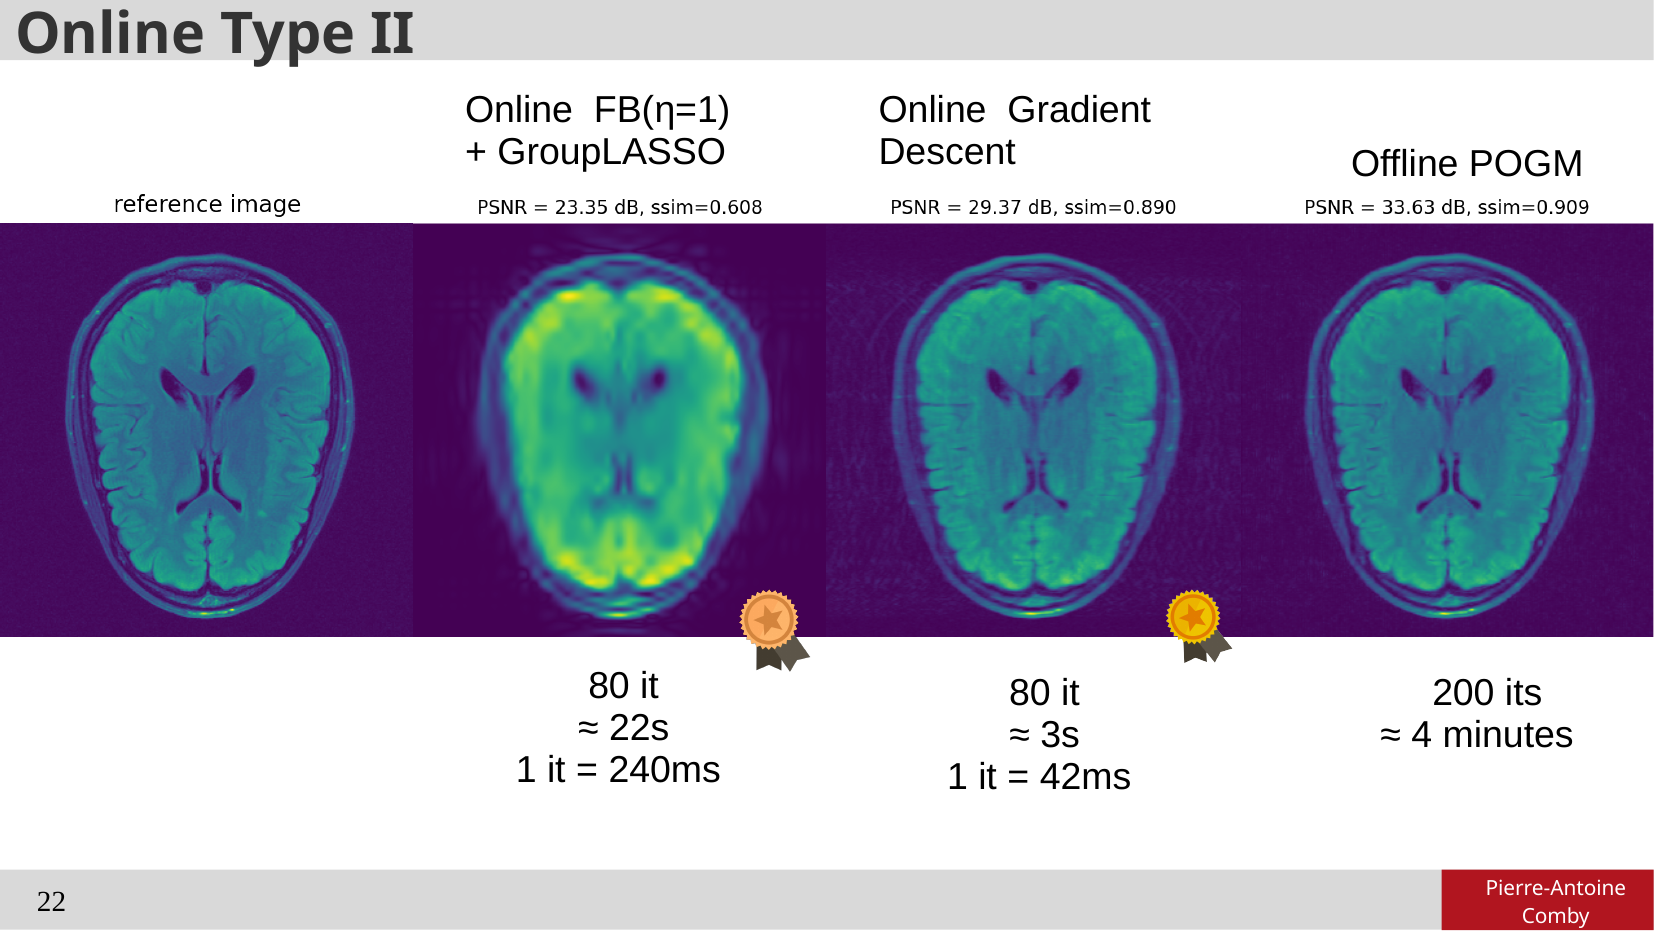

# Online Type II
Online FB(η=1)
+ GroupLASSO
Online Gradient Descent
Offline POGM
80 it
≈ 22s
1 it = 240ms
80 it
≈ 3s
1 it = 42ms
200 its
≈ 4 minutes
22